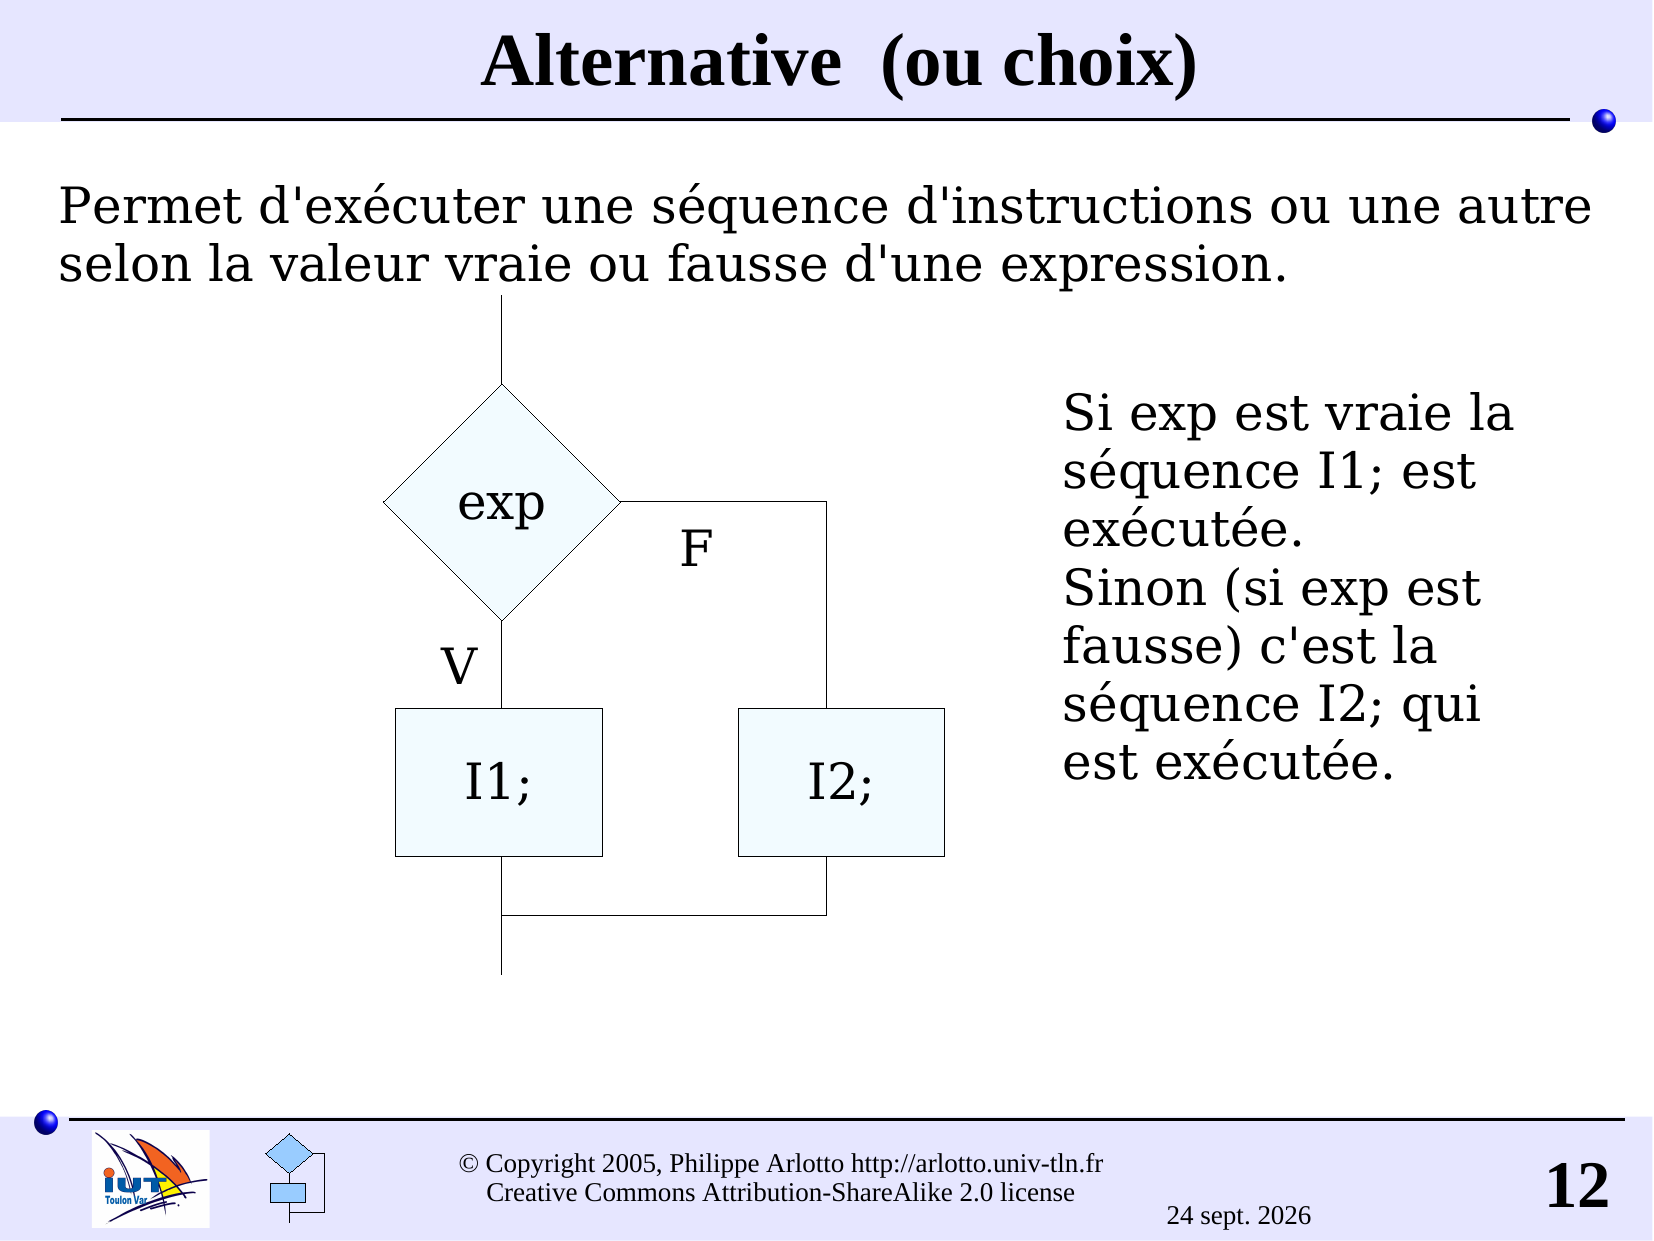

# Alternative (ou choix)
Permet d'exécuter une séquence d'instructions ou une autre
selon la valeur vraie ou fausse d'une expression.
exp
Si exp est vraie la séquence I1; est exécutée.
Sinon (si exp est fausse) c'est la séquence I2; qui est exécutée.
F
V
I1;
I2;